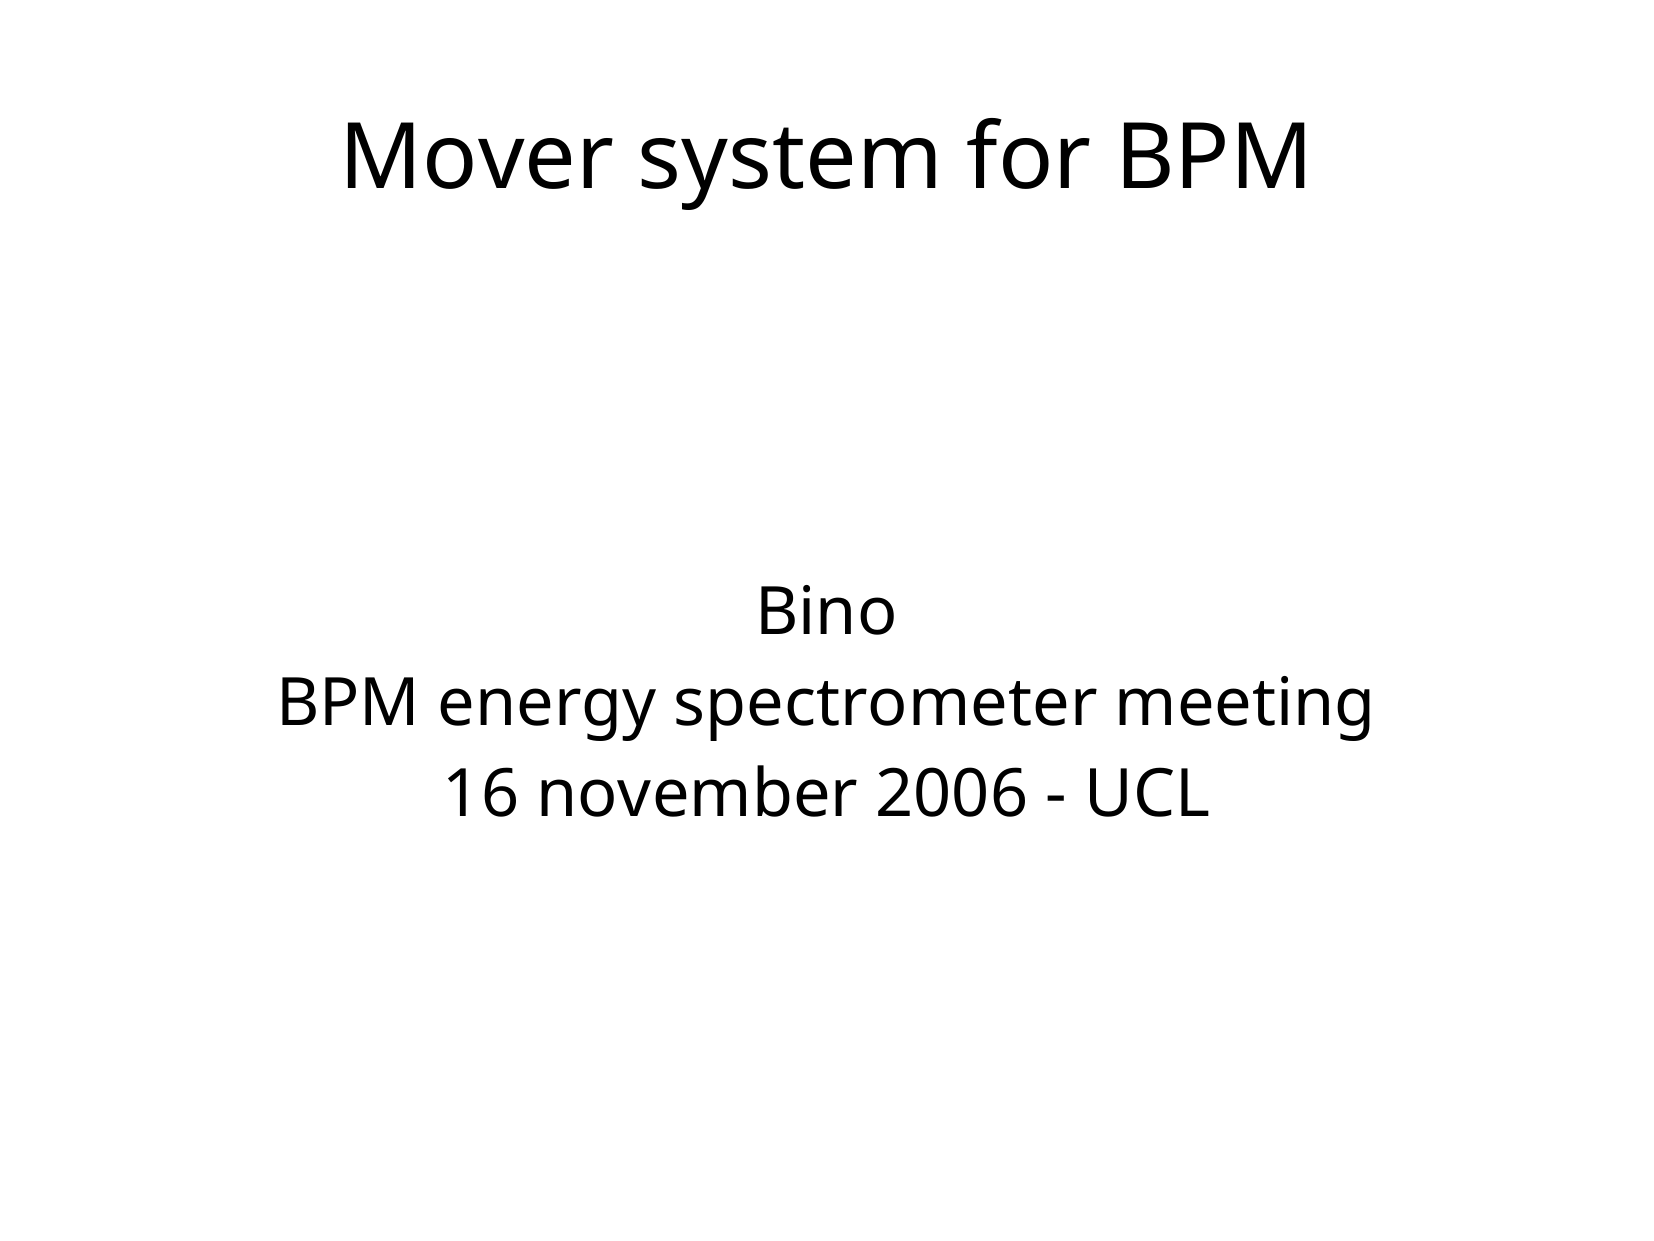

# Mover system for BPM
Bino
BPM energy spectrometer meeting
16 november 2006 - UCL